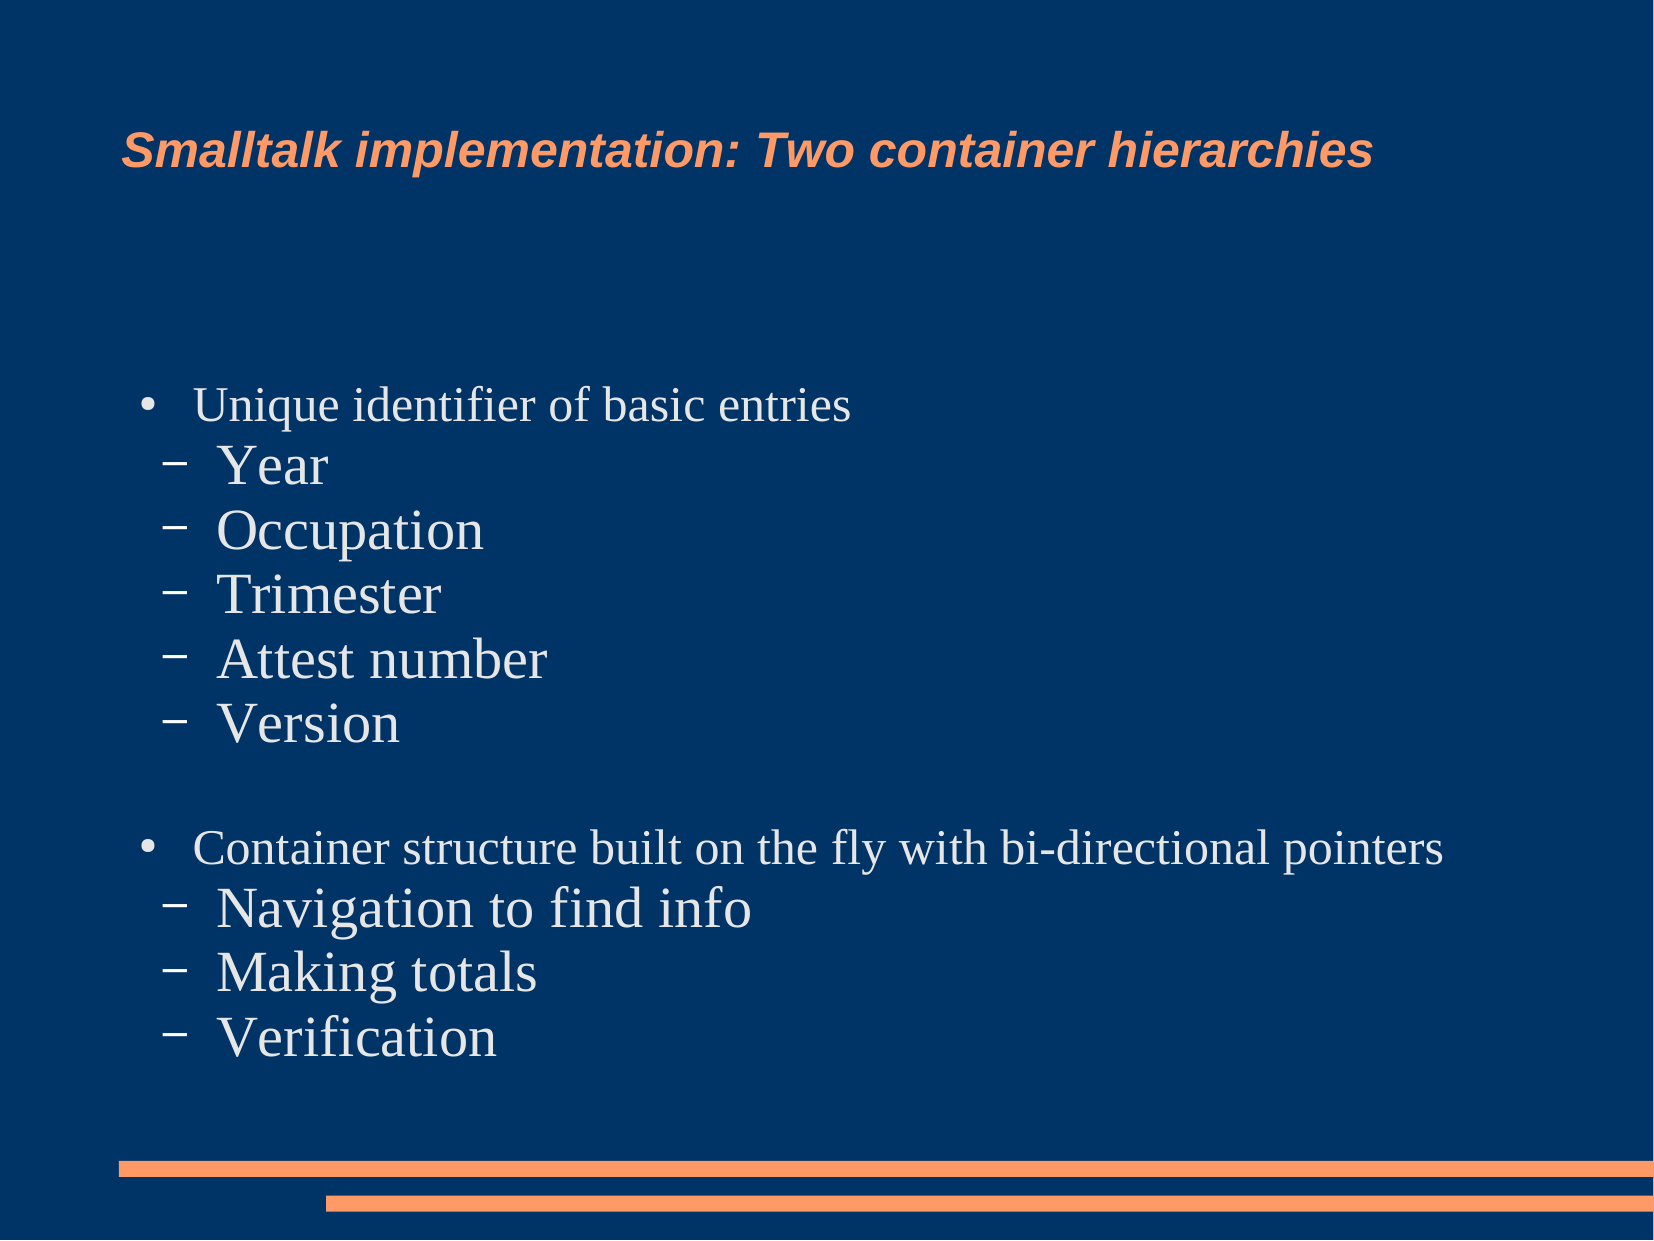

# Smalltalk implementation: Two container hierarchies
Unique identifier of basic entries
Year
Occupation
Trimester
Attest number
Version
Container structure built on the fly with bi-directional pointers
Navigation to find info
Making totals
Verification